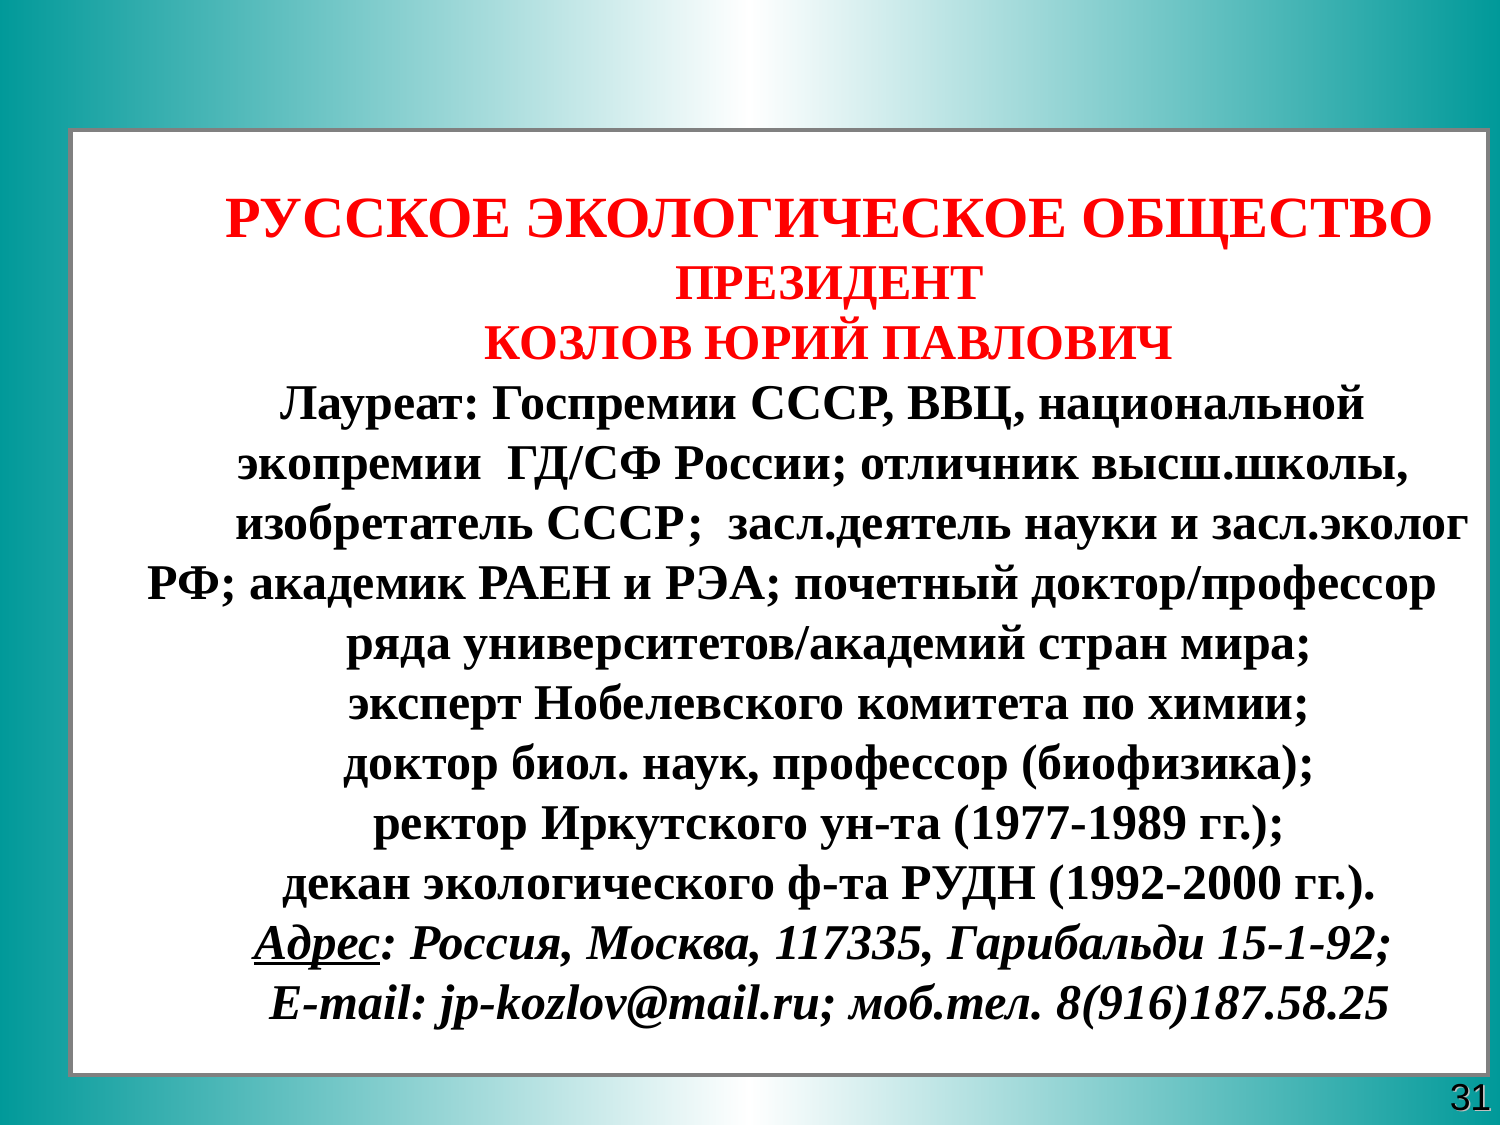

РУССКОЕ ЭКОЛОГИЧЕСКОЕ ОБЩЕСТВО
ПРЕЗИДЕНТ
КОЗЛОВ ЮРИЙ ПАВЛОВИЧ
Лауреат: Госпремии СССР, ВВЦ, национальной
экопремии ГД/СФ России; отличник высш.школы,
изобретатель СССР; засл.деятель науки и засл.эколог РФ; академик РАЕН и РЭА; почетный доктор/профессор
 ряда университетов/академий стран мира;
эксперт Нобелевского комитета по химии;
доктор биол. наук, профессор (биофизика);
ректор Иркутского ун-та (1977-1989 гг.);
декан экологического ф-та РУДН (1992-2000 гг.).
Адрес: Россия, Москва, 117335, Гарибальди 15-1-92;
E-mail: jp-kozlov@mail.ru; моб.тел. 8(916)187.58.25
#